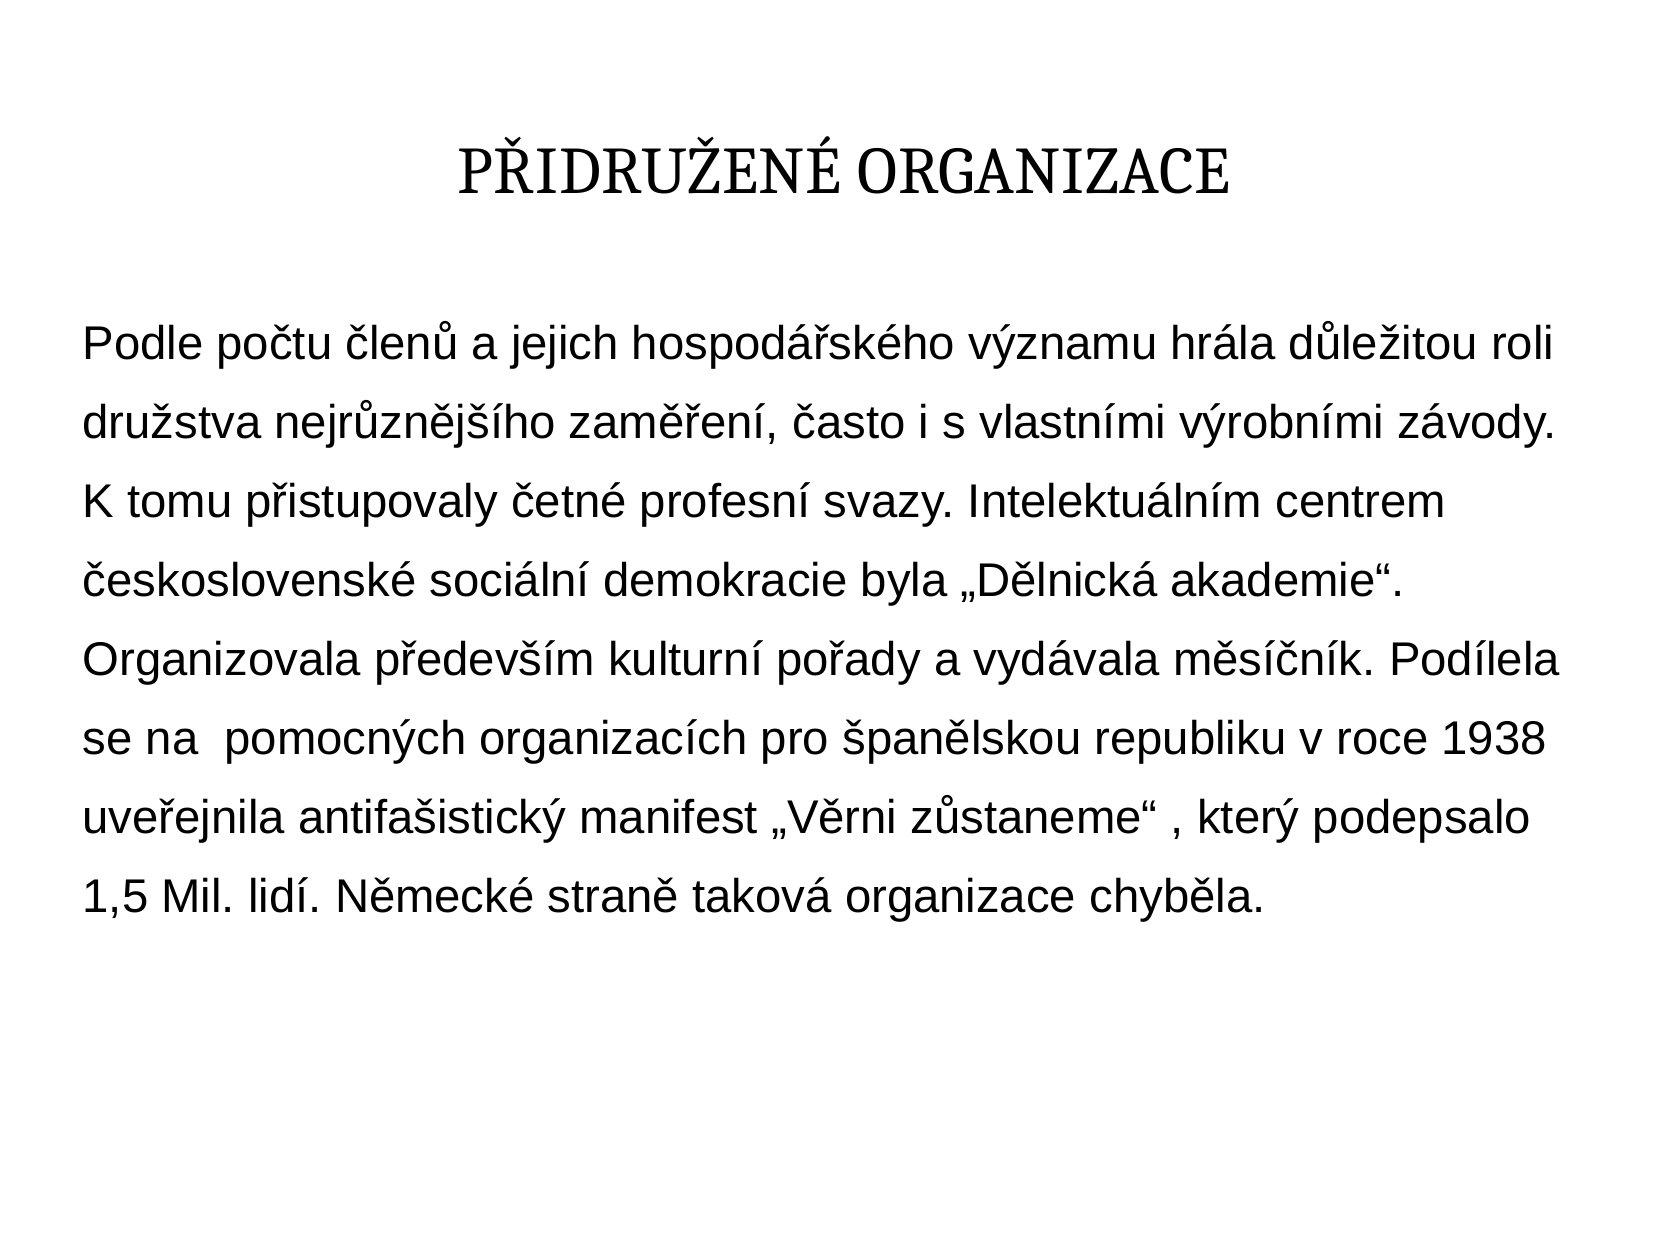

# Přidružené organizace
Podle počtu členů a jejich hospodářského významu hrála důležitou roli družstva nejrůznějšího zaměření, často i s vlastními výrobními závody. K tomu přistupovaly četné profesní svazy. Intelektuálním centrem československé sociální demokracie byla „Dělnická akademie“. Organizovala především kulturní pořady a vydávala měsíčník. Podílela se na pomocných organizacích pro španělskou republiku v roce 1938 uveřejnila antifašistický manifest „Věrni zůstaneme“ , který podepsalo 1,5 Mil. lidí. Německé straně taková organizace chyběla.